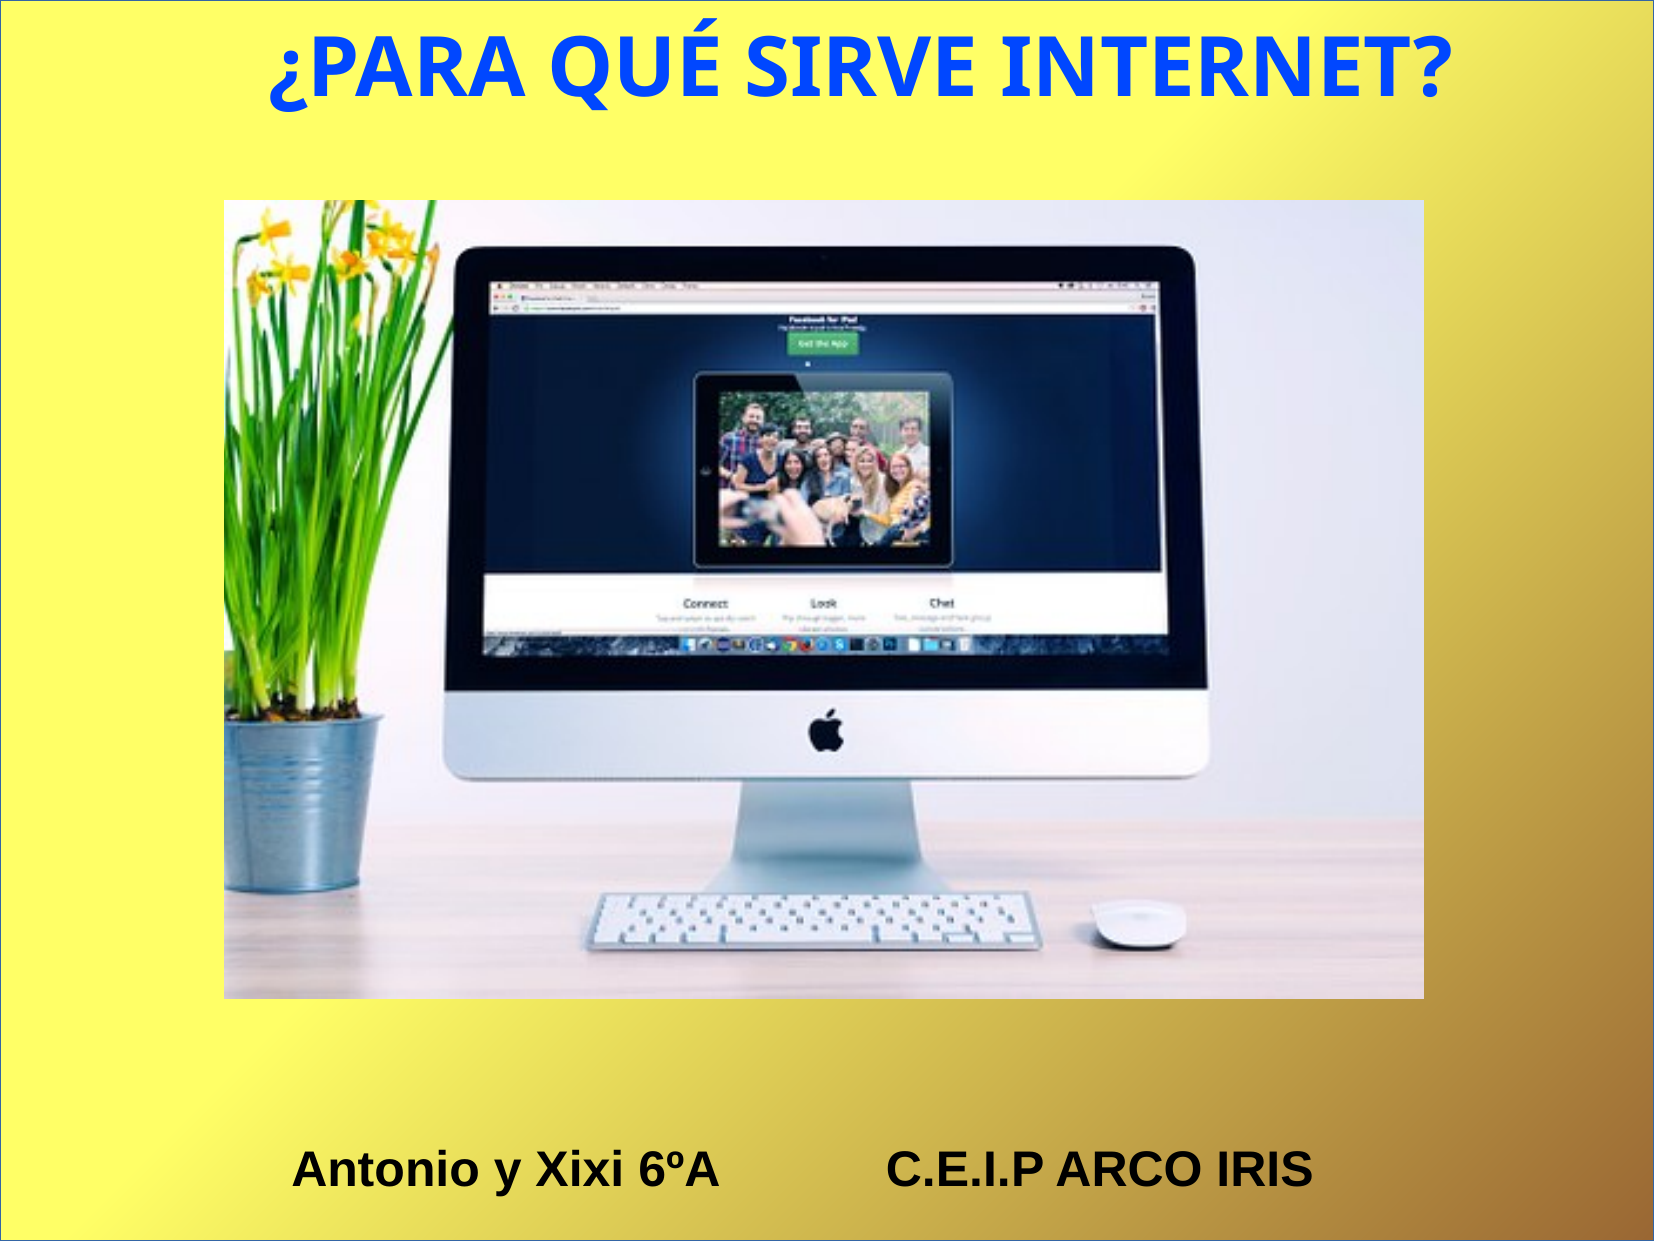

¿PARA QUÉ SIRVE INTERNET?
Antonio y Xixi 6ºA C.E.I.P ARCO IRIS